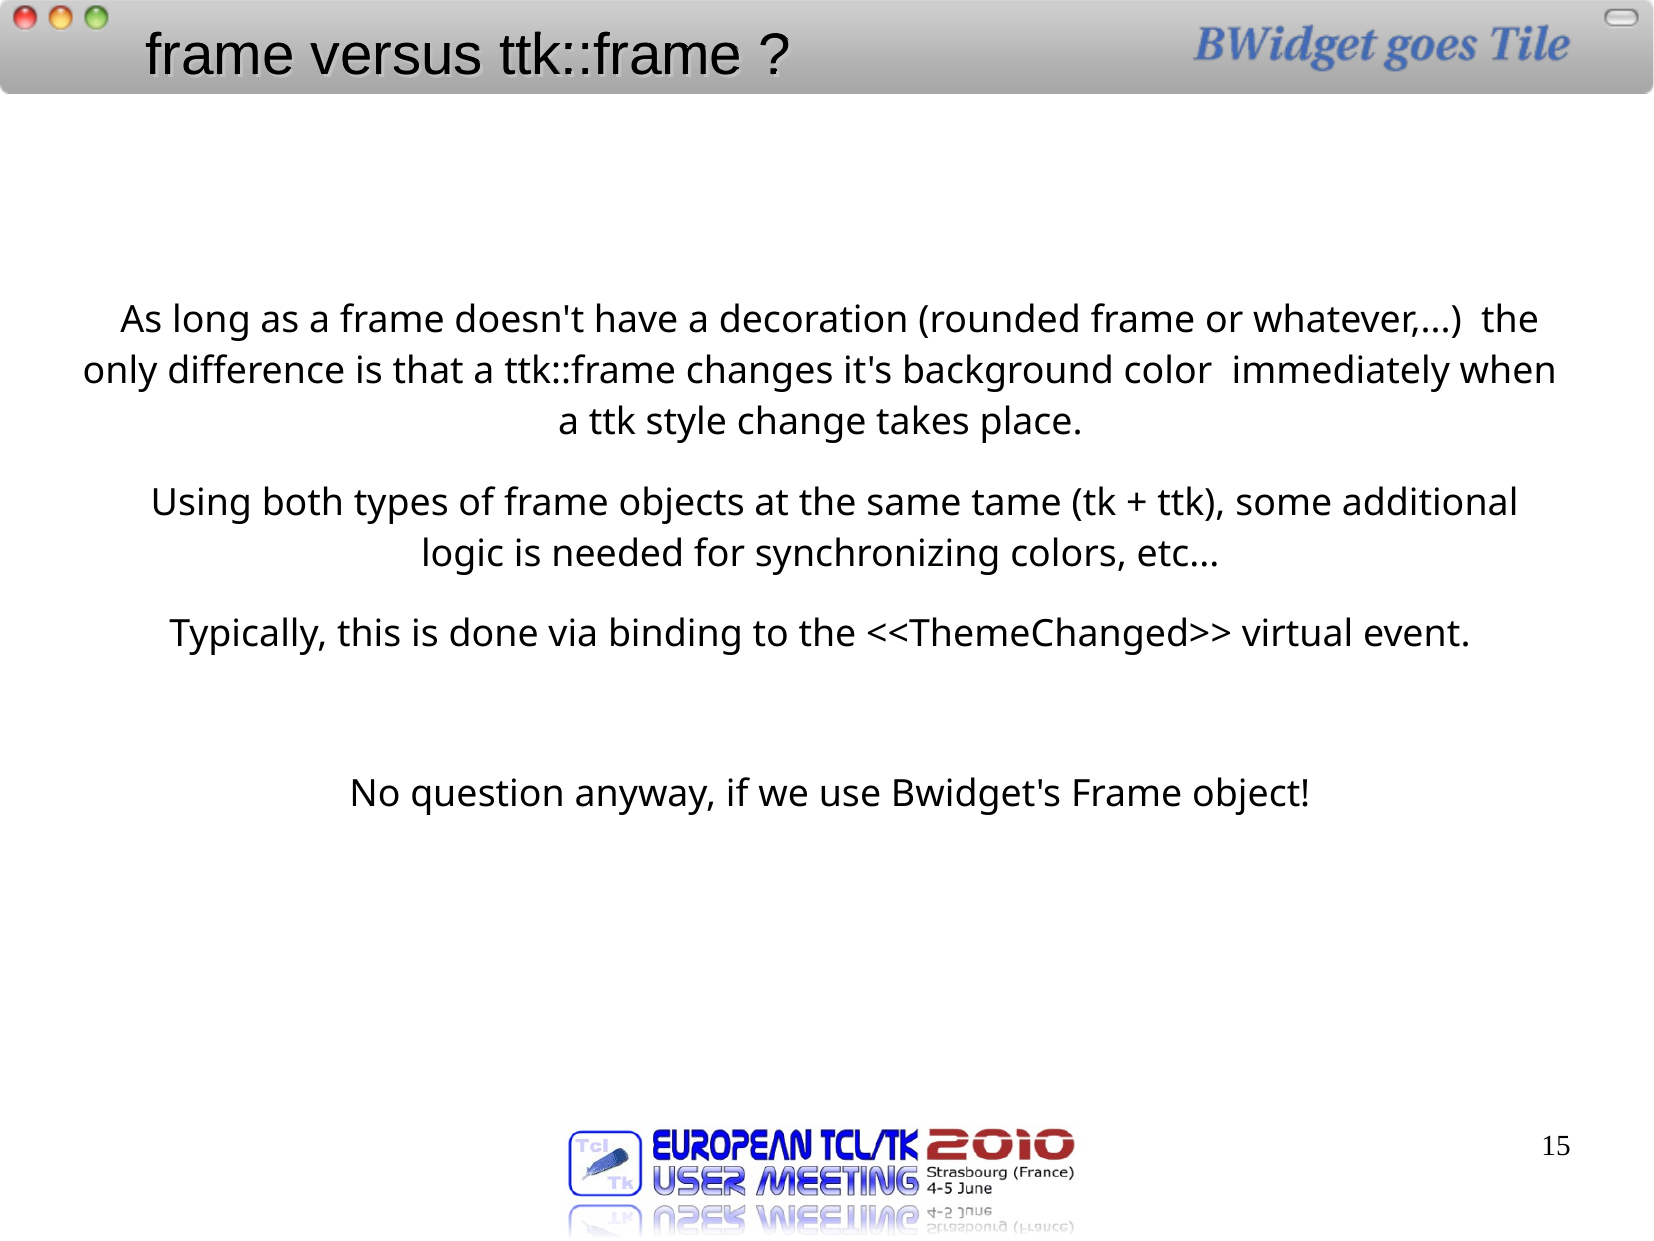

frame versus ttk::frame ?
# As long as a frame doesn't have a decoration (rounded frame or whatever,...) the only difference is that a ttk::frame changes it's background color immediately when a ttk style change takes place.
 Using both types of frame objects at the same tame (tk + ttk), some additional logic is needed for synchronizing colors, etc...
Typically, this is done via binding to the <<ThemeChanged>> virtual event.
 No question anyway, if we use Bwidget's Frame object!
Page:
15